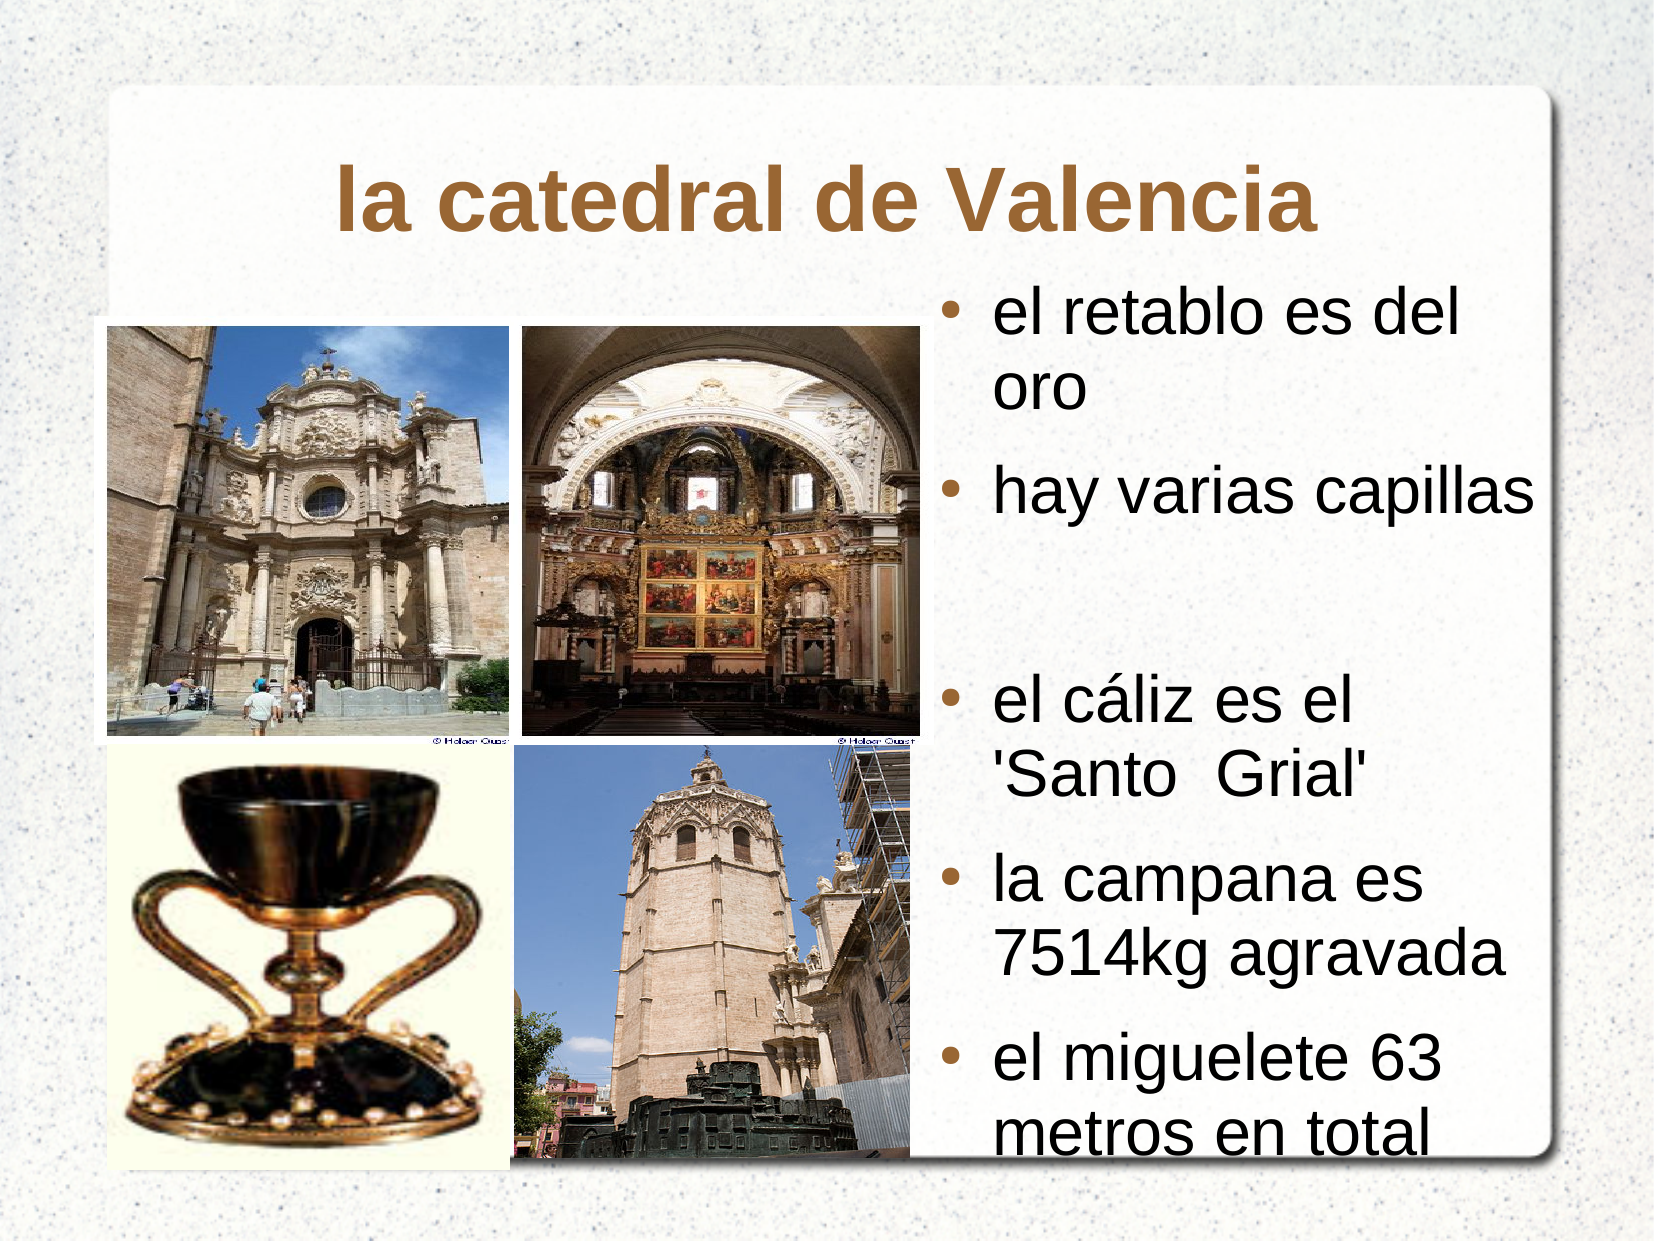

# la catedral de Valencia
el retablo es del oro
hay varias capillas
el cáliz es el 'Santo Grial'
la campana es 7514kg agravada
el miguelete 63 metros en total